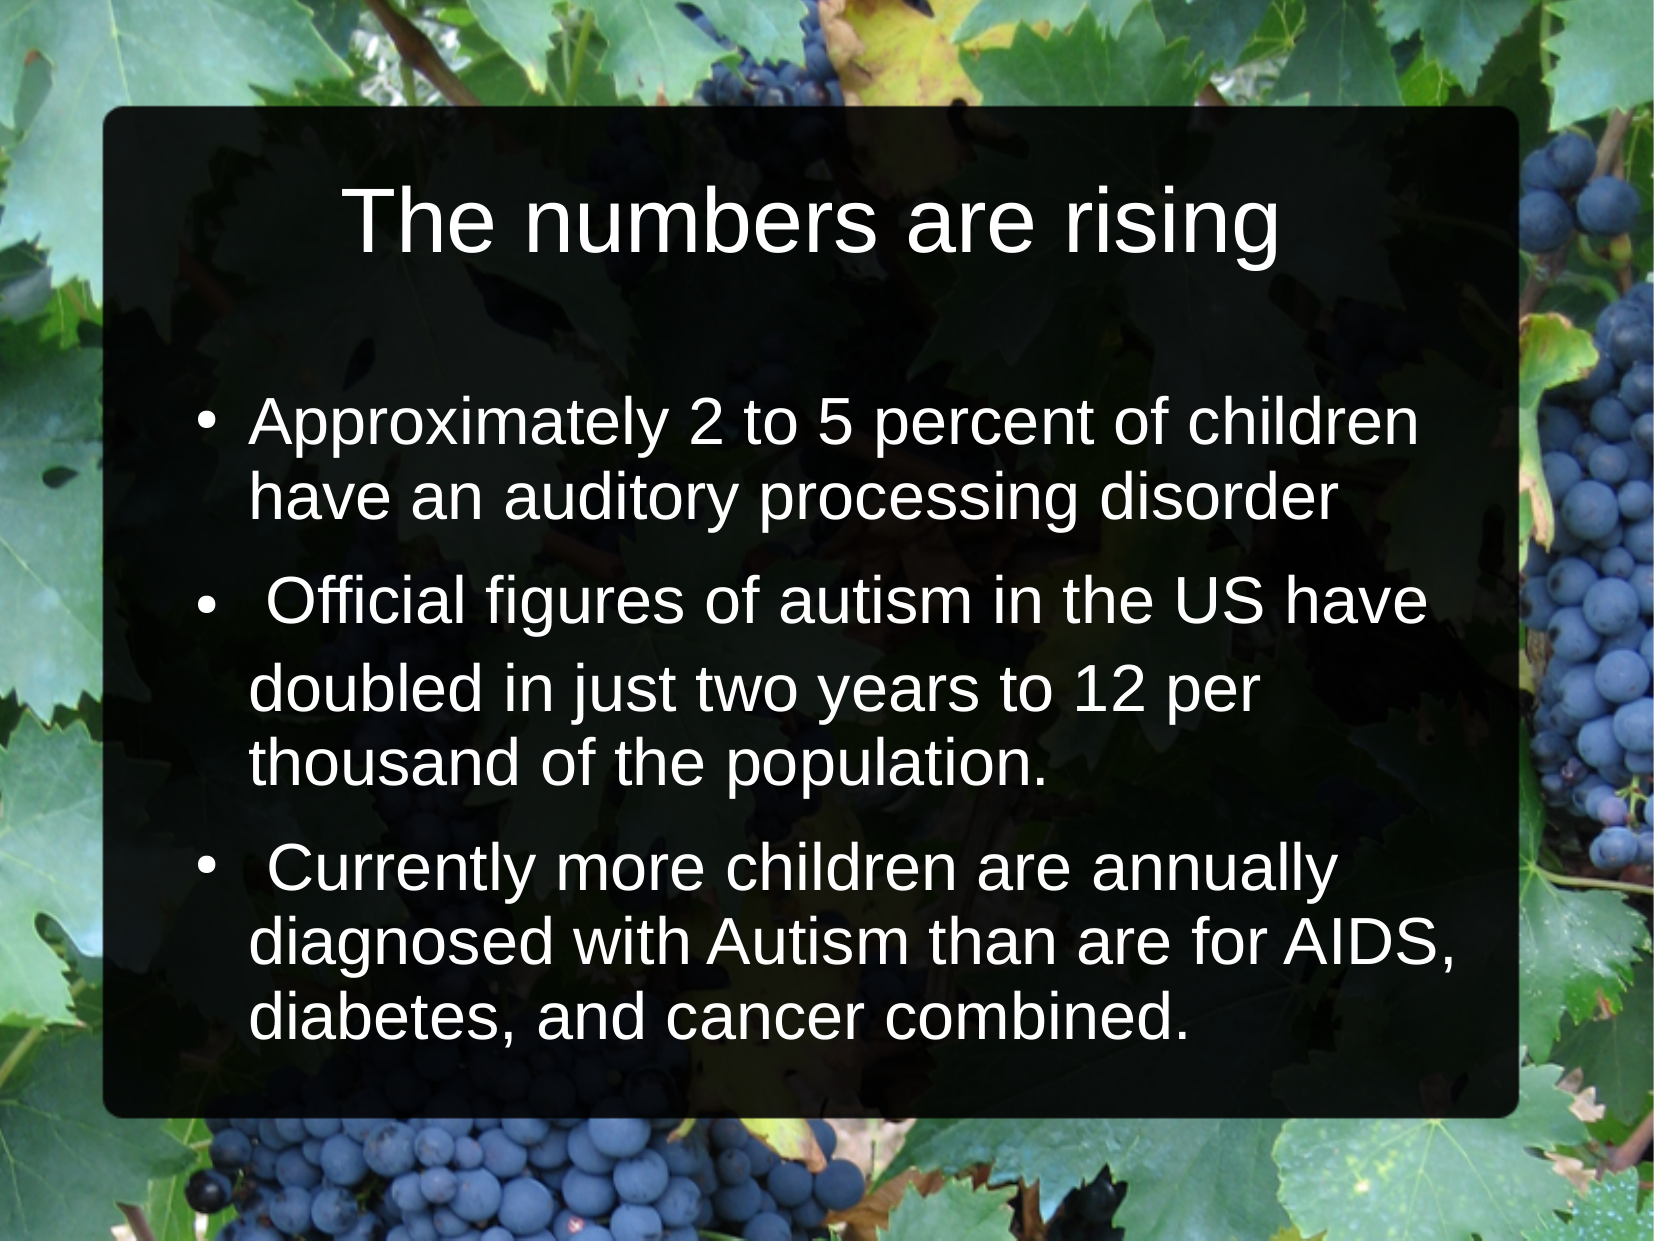

# The numbers are rising
Approximately 2 to 5 percent of children have an auditory processing disorder
 ﻿Official figures of autism in the US have doubled in just two years to 12 per thousand of the population.
 Currently more children are annually diagnosed with Autism than are for AIDS, diabetes, and cancer combined.